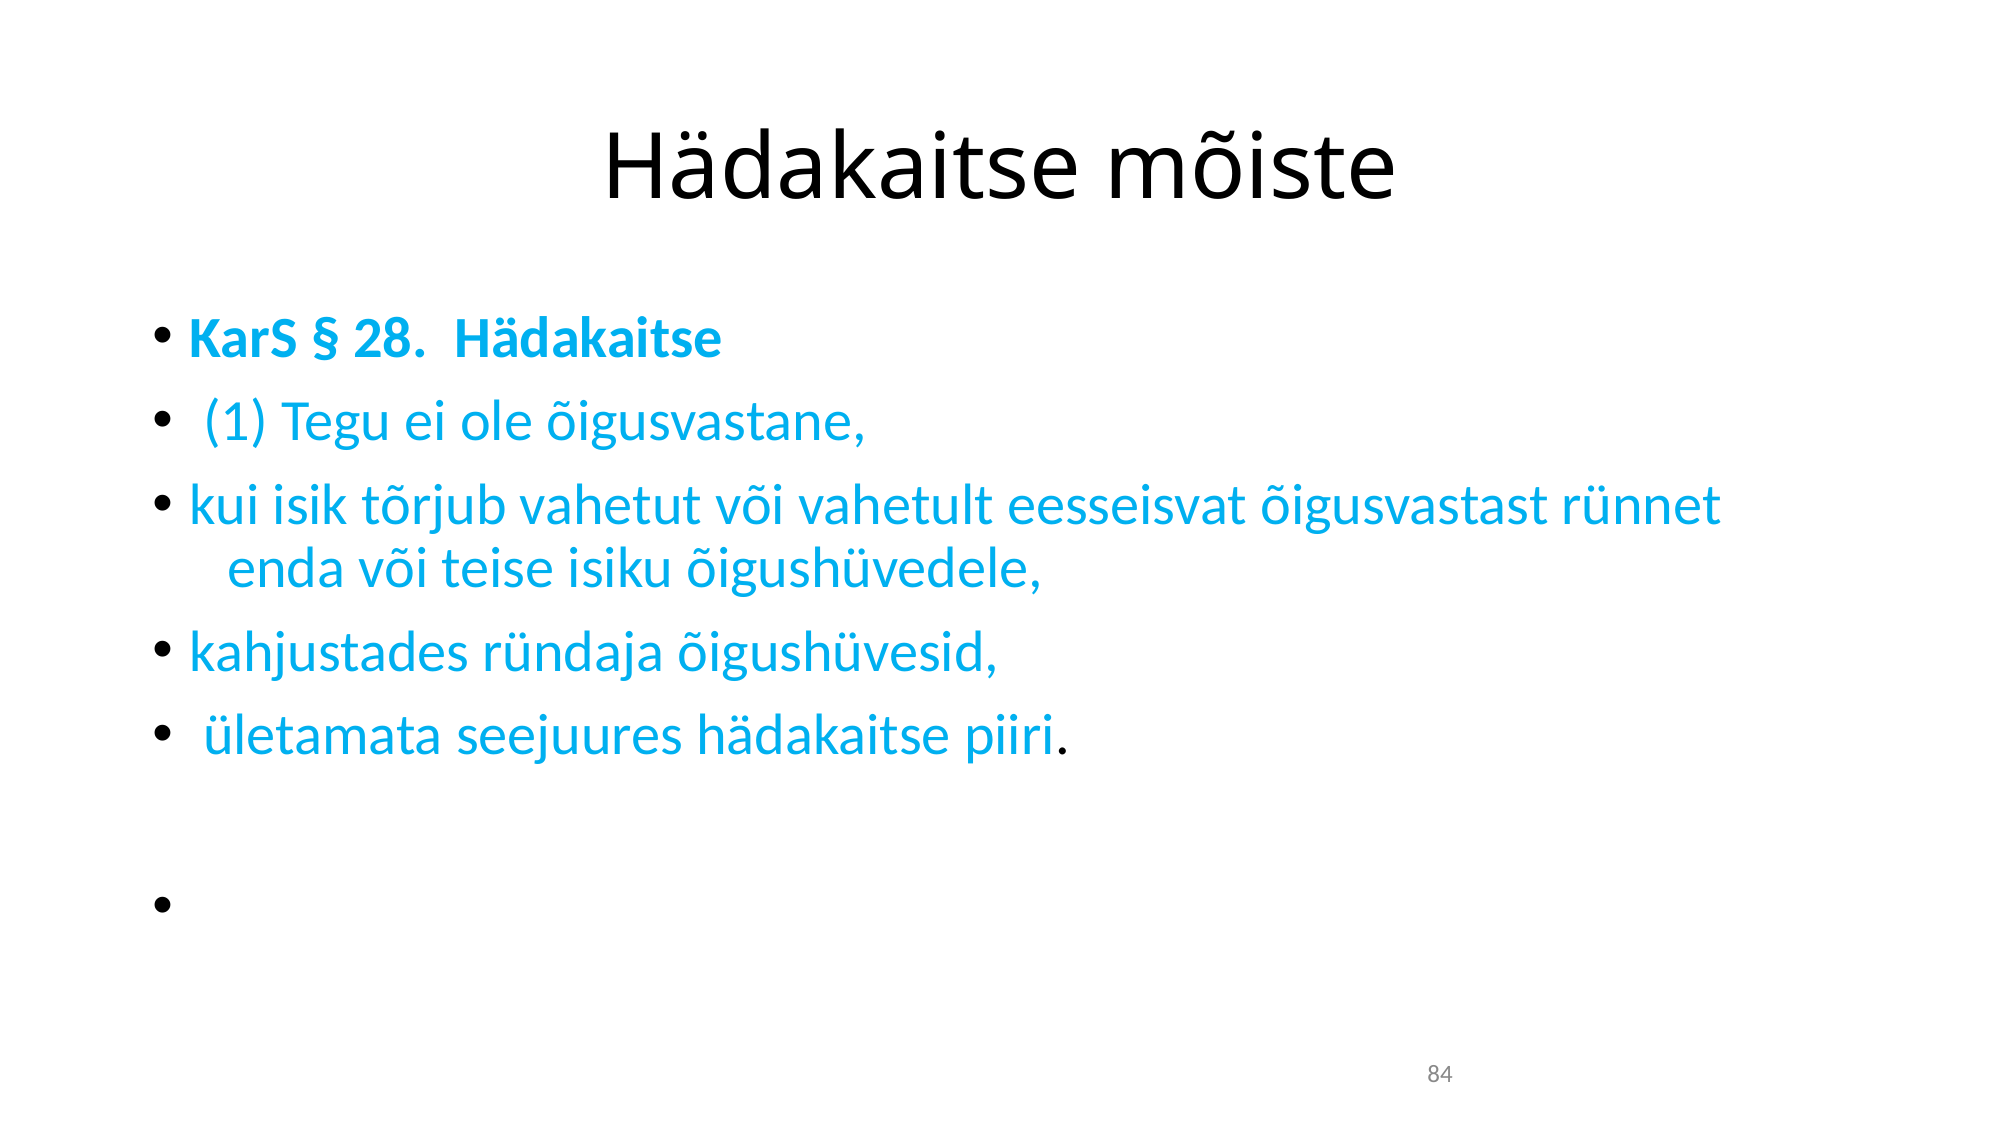

# Hädakaitse mõiste
KarS § 28.  Hädakaitse
 (1) Tegu ei ole õigusvastane,
kui isik tõrjub vahetut või vahetult eesseisvat õigusvastast rünnet enda või teise isiku õigushüvedele,
kahjustades ründaja õigushüvesid,
 ületamata seejuures hädakaitse piiri.
84